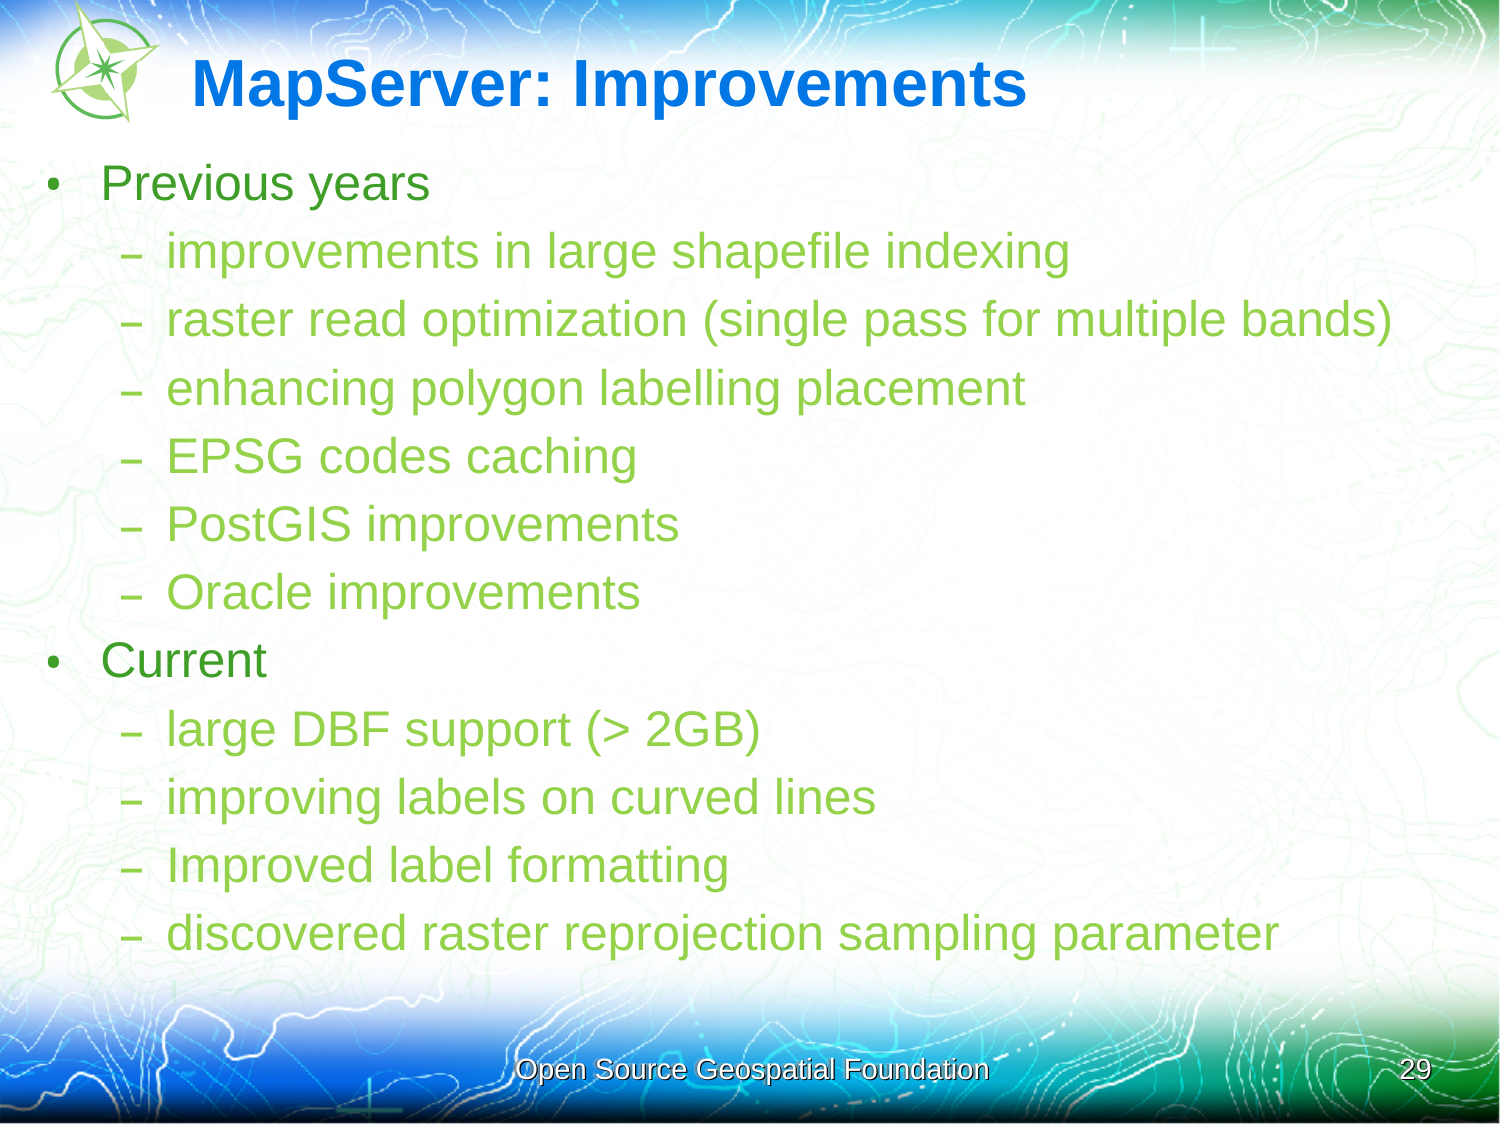

# MapServer: Improvements
Previous years
improvements in large shapefile indexing
raster read optimization (single pass for multiple bands)
enhancing polygon labelling placement
EPSG codes caching
PostGIS improvements
Oracle improvements
Current
large DBF support (> 2GB)
improving labels on curved lines
Improved label formatting
discovered raster reprojection sampling parameter
Open Source Geospatial Foundation
29